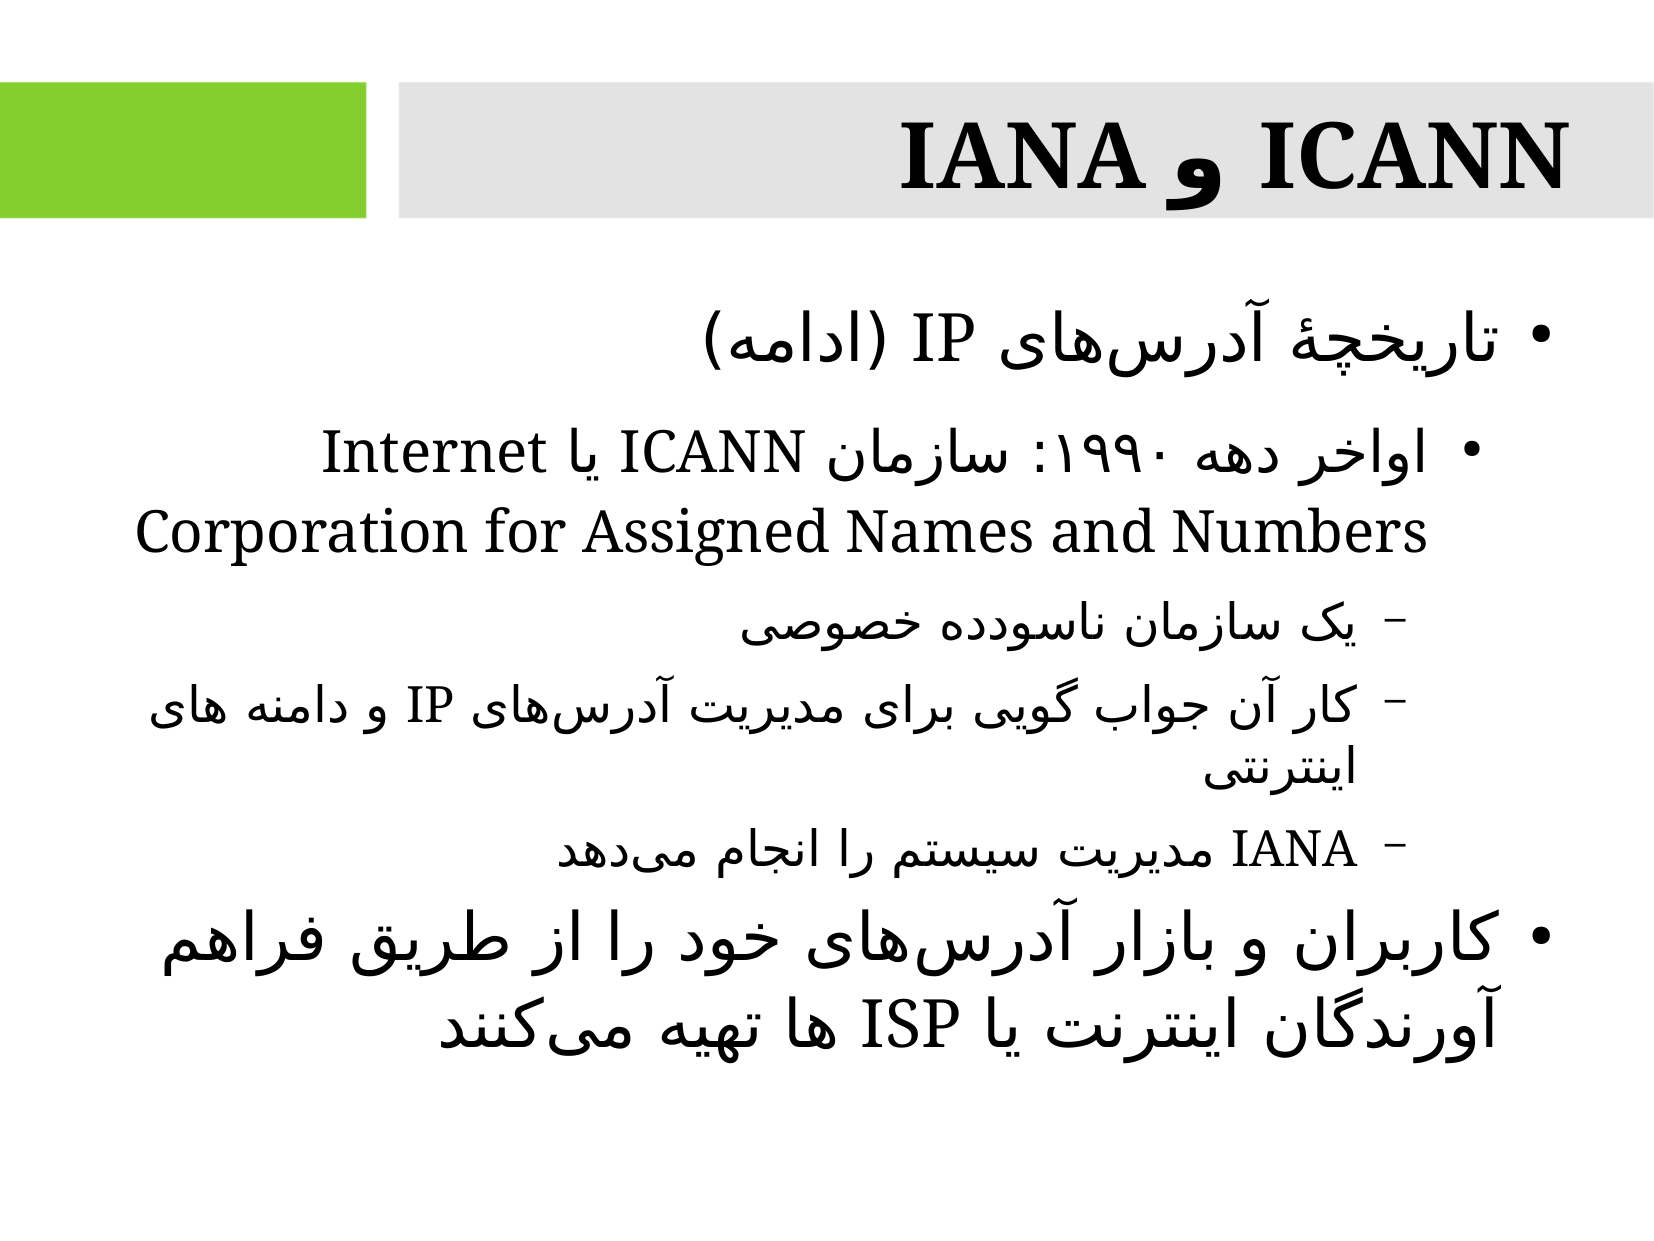

# IANA و ICANN
تاریخچهٔ آدرس‌های IP (ادامه)
اواخر دهه ۱۹۹۰: سازمان ICANN یا Internet Corporation for Assigned Names and Numbers
یک سازمان ناسودده خصوصی
کار آن جواب گویی برای مدیریت آدرس‌های IP و دامنه های اینترنتی
IANA مدیریت سیستم را انجام می‌دهد
کاربران و بازار آدرس‌های خود را از طریق فراهم آورندگان اینترنت یا ISP ها تهیه می‌کنند